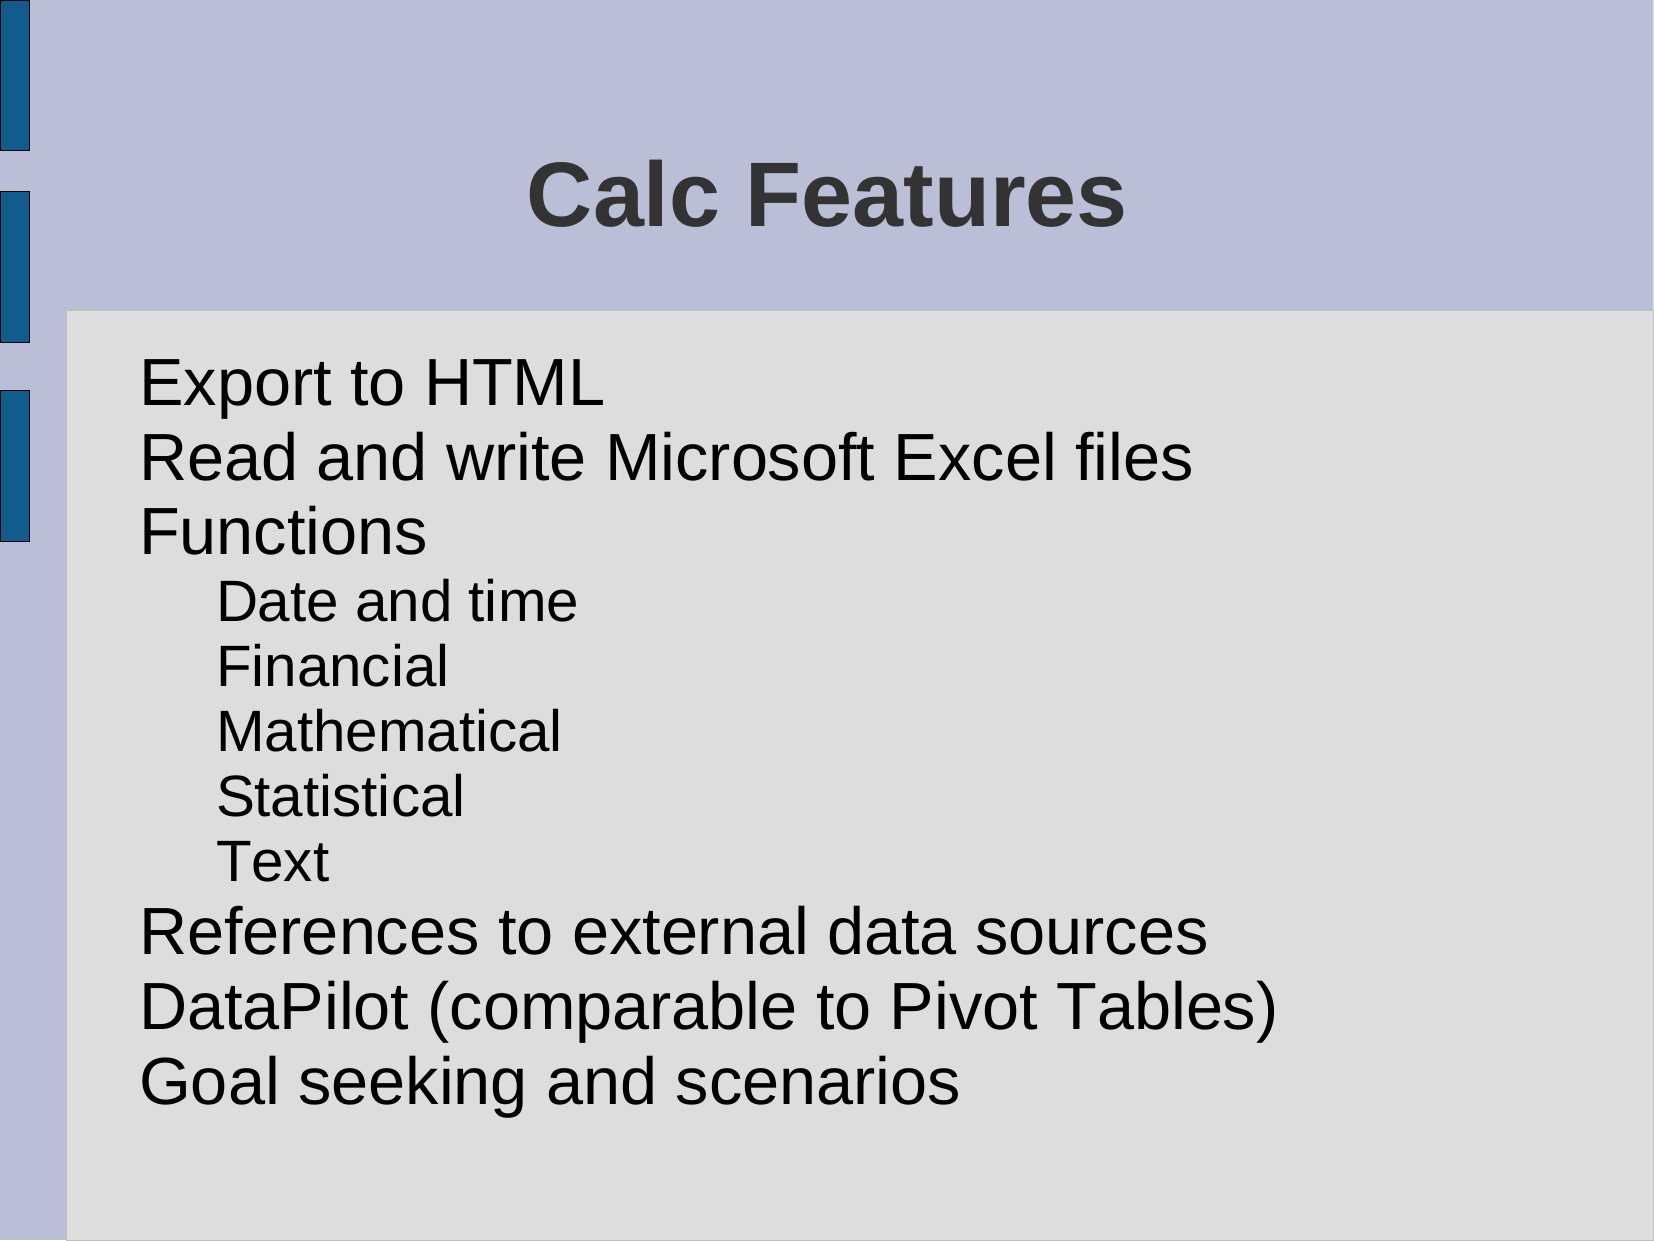

# Calc Features
Export to HTML
Read and write Microsoft Excel files
Functions
Date and time
Financial
Mathematical
Statistical
Text
References to external data sources
DataPilot (comparable to Pivot Tables)
Goal seeking and scenarios